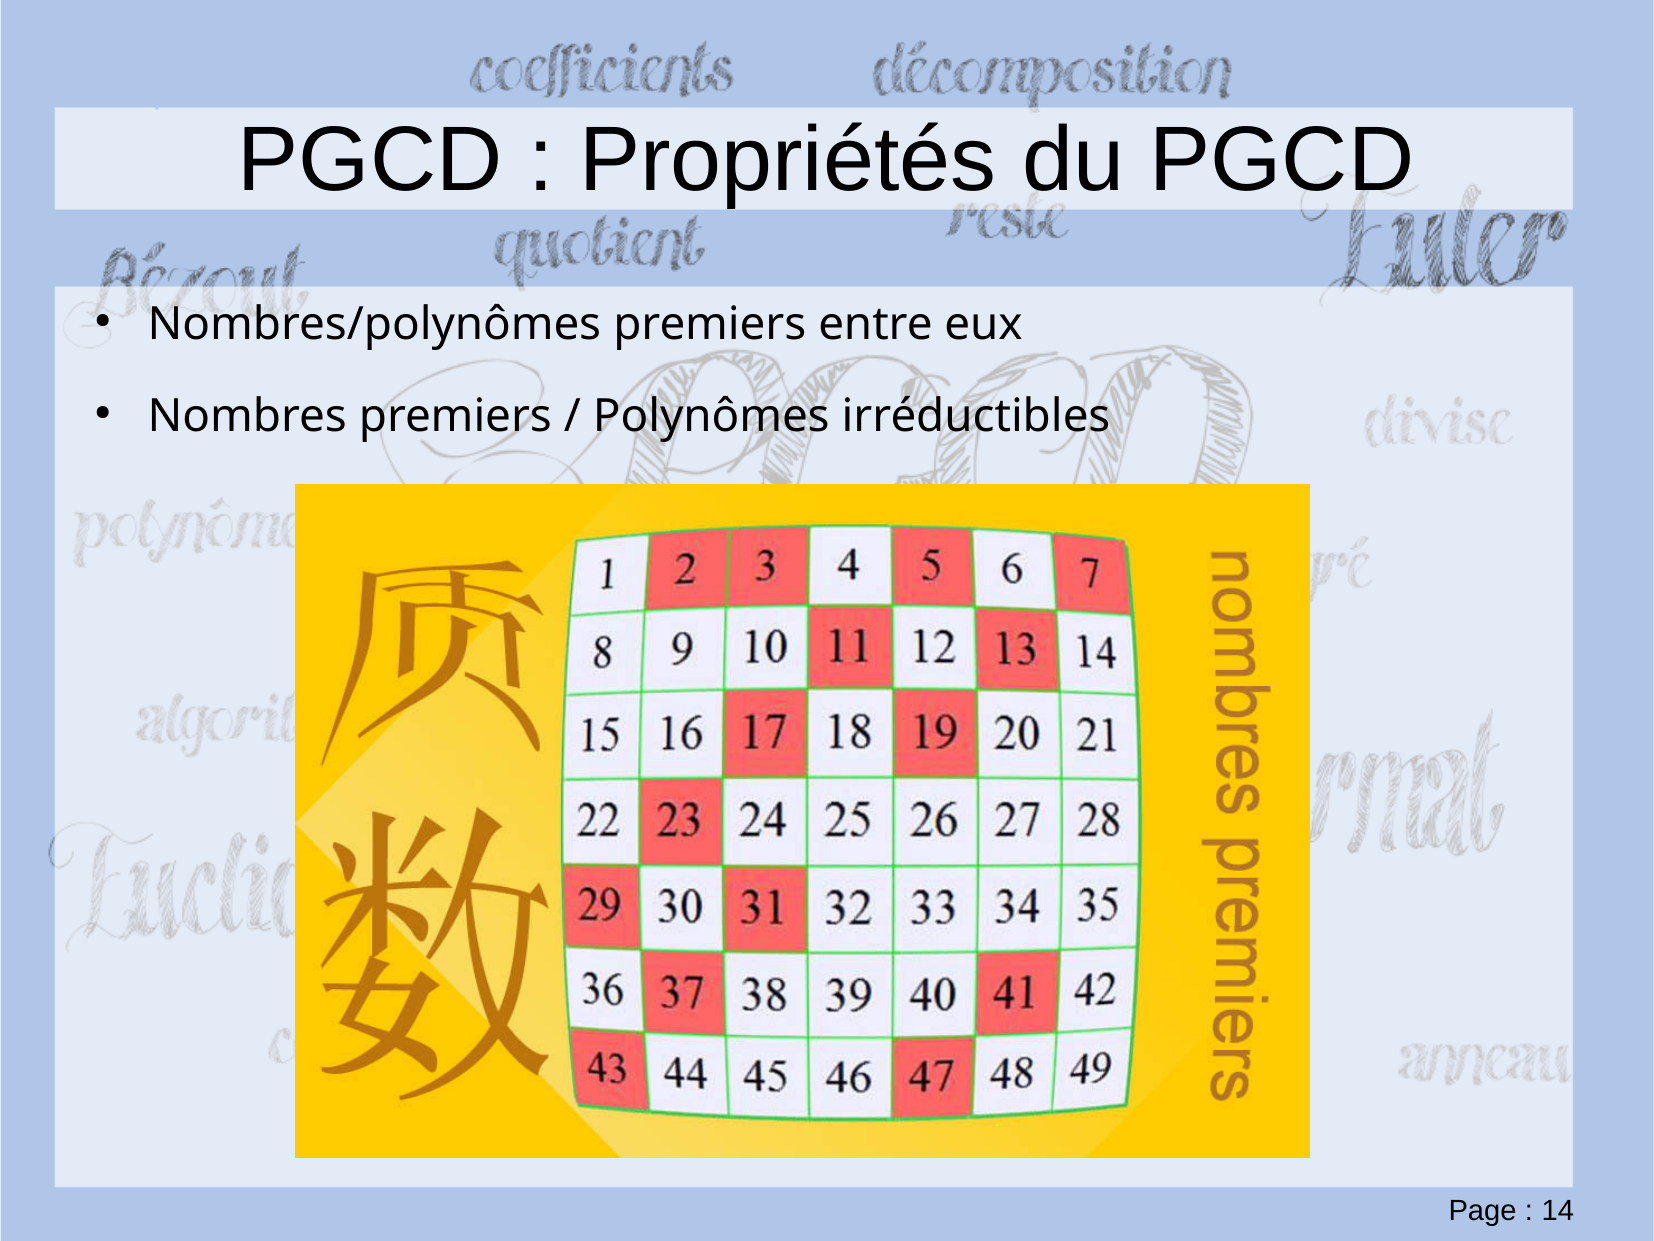

# PGCD : Propriétés du PGCD
Nombres/polynômes premiers entre eux
Nombres premiers / Polynômes irréductibles